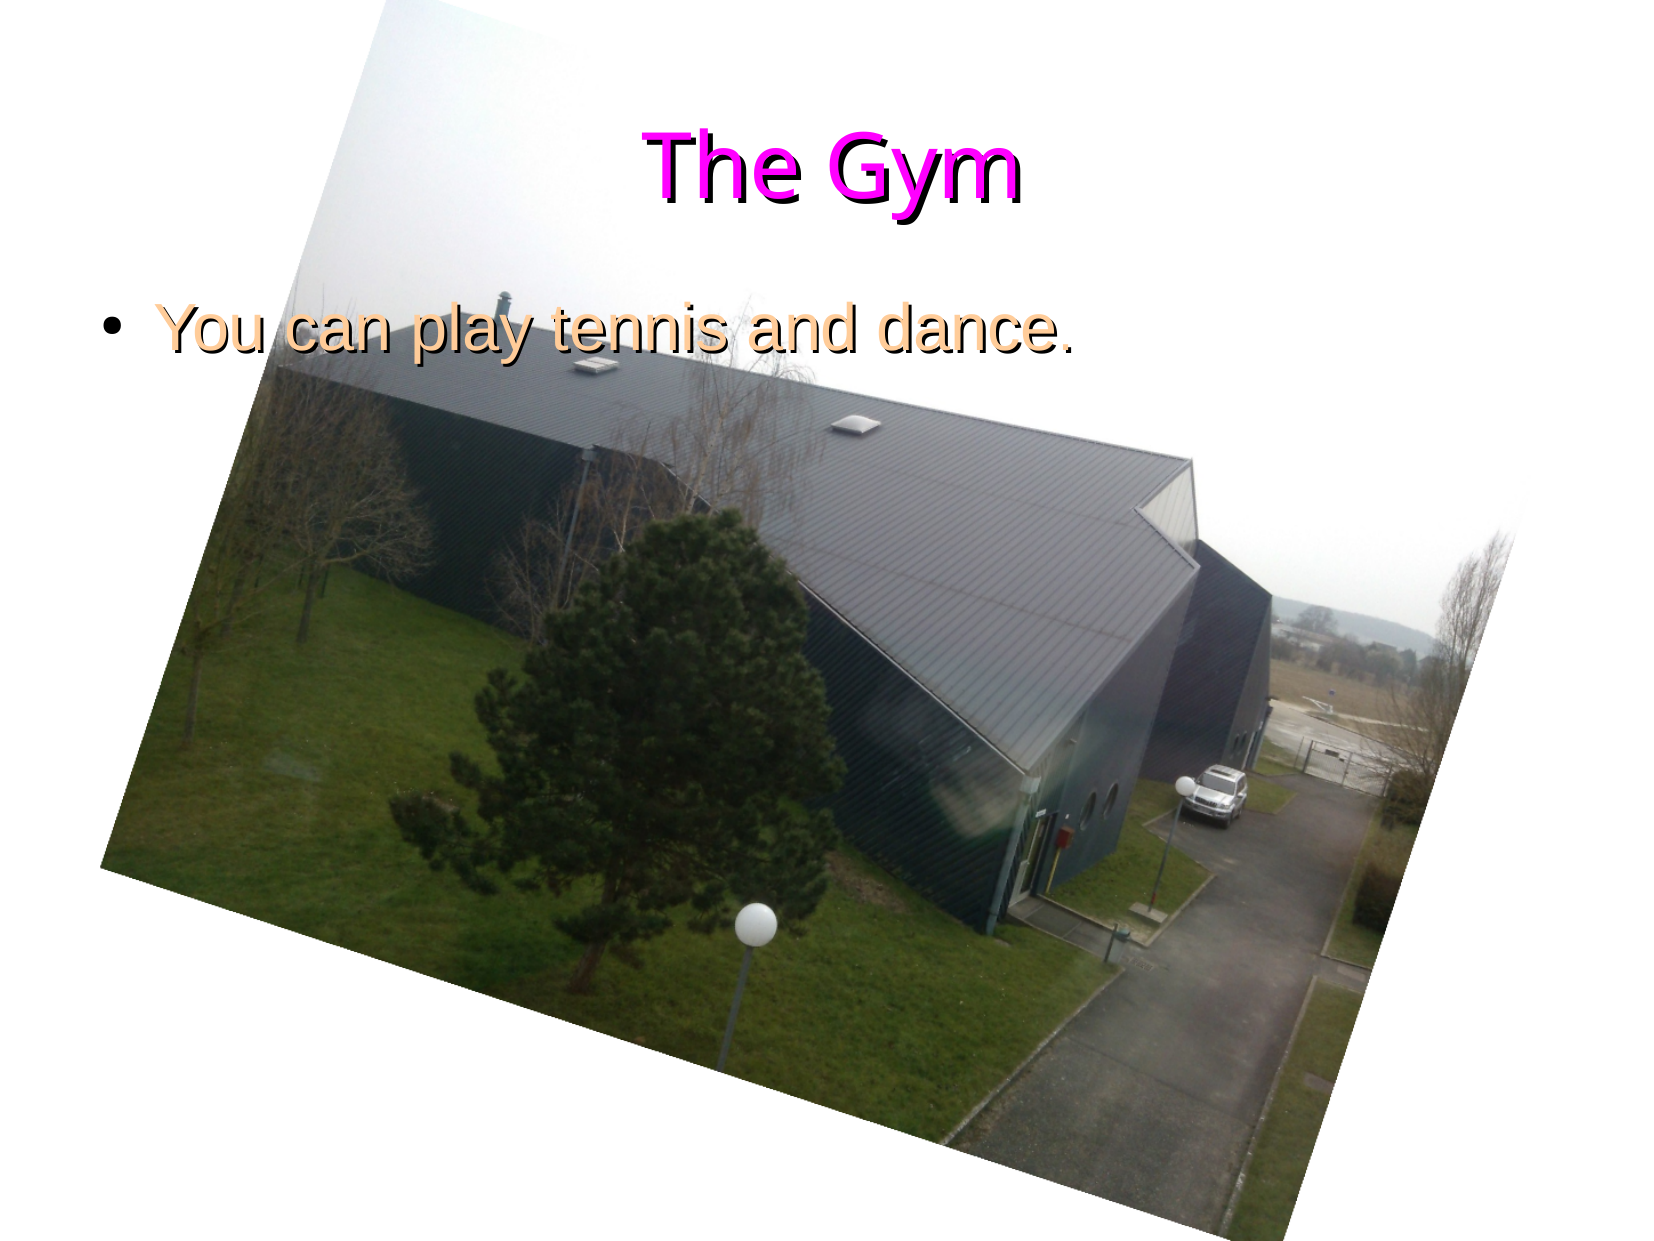

# The Gym
You can play tennis and dance.